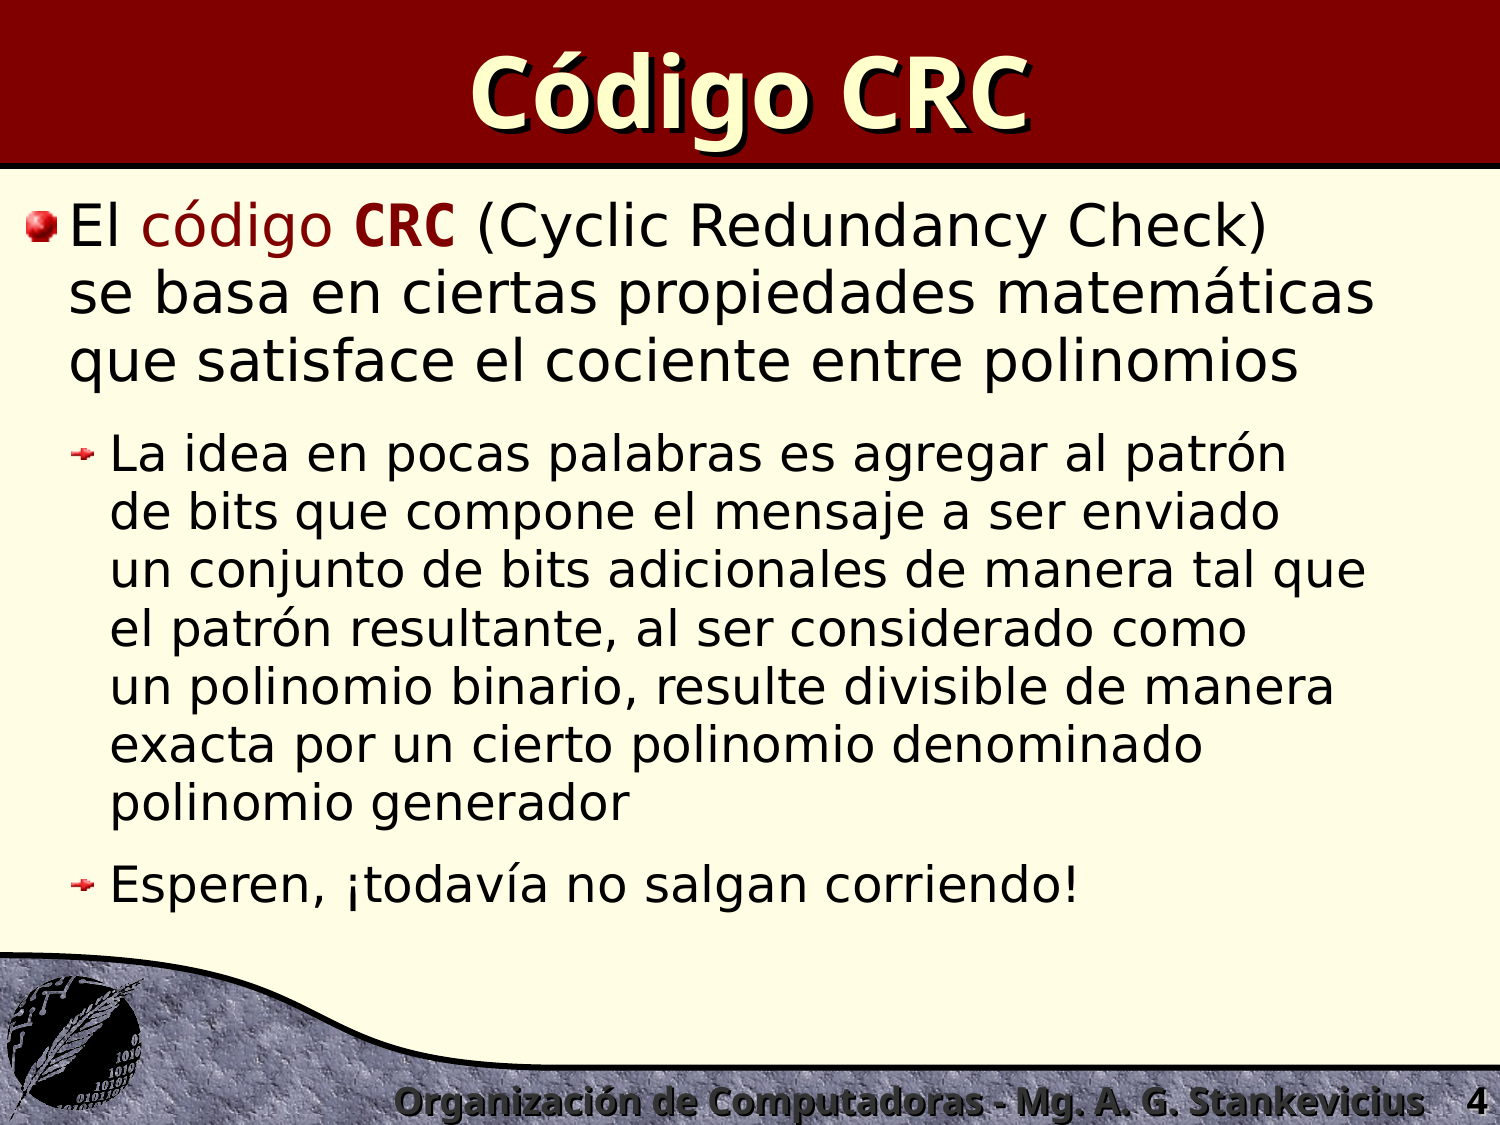

# Código CRC
El código CRC (Cyclic Redundancy Check)
se basa en ciertas propiedades matemáticas
que satisface el cociente entre polinomios
La idea en pocas palabras es agregar al patrón
de bits que compone el mensaje a ser enviado
un conjunto de bits adicionales de manera tal que
el patrón resultante, al ser considerado como
un polinomio binario, resulte divisible de manera exacta por un cierto polinomio denominado
polinomio generador
Esperen, ¡todavía no salgan corriendo!
4